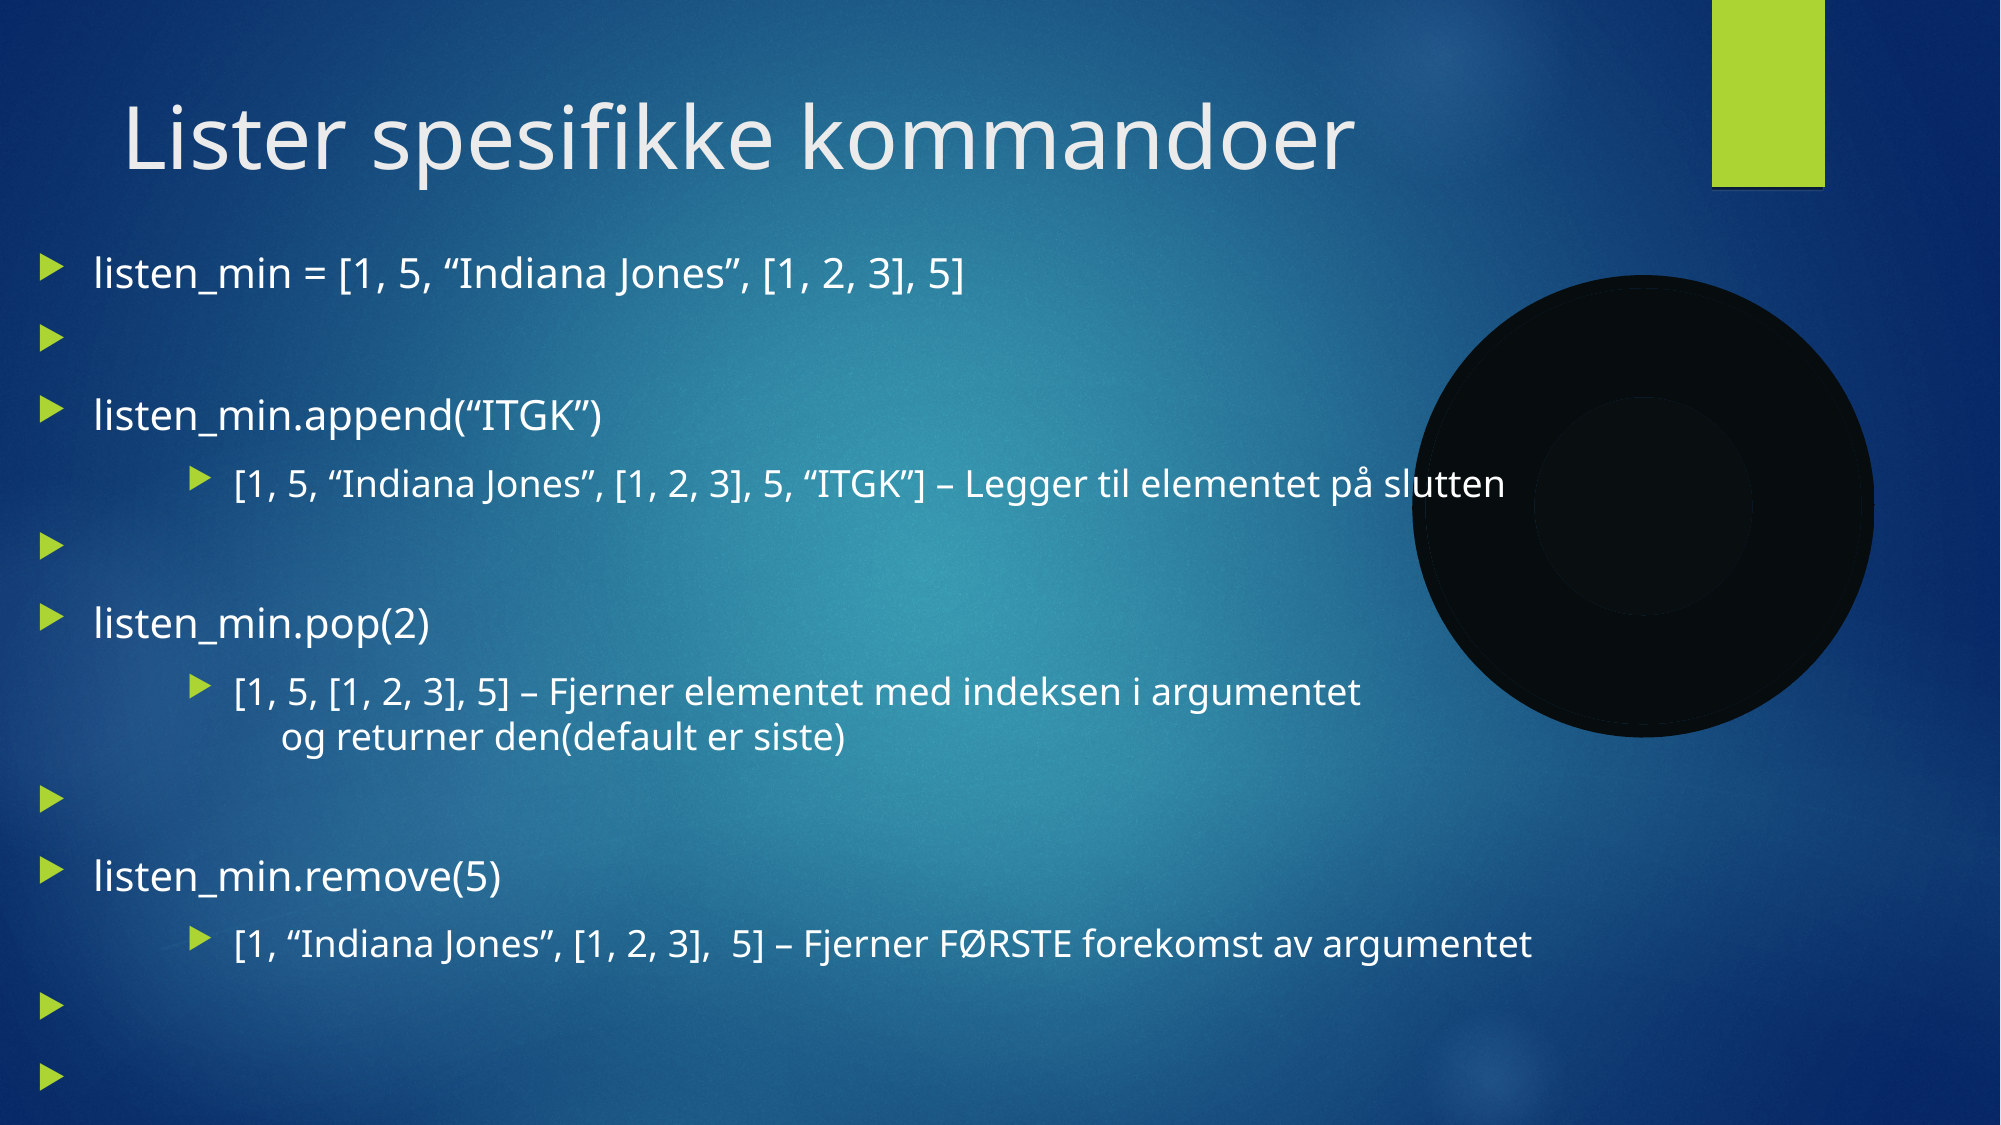

# Lister spesifikke kommandoer
listen_min = [1, 5, “Indiana Jones”, [1, 2, 3], 5]
listen_min.append(“ITGK”)
[1, 5, “Indiana Jones”, [1, 2, 3], 5, “ITGK”] – Legger til elementet på slutten
listen_min.pop(2)
[1, 5, [1, 2, 3], 5] – Fjerner elementet med indeksen i argumentet
og returner den(default er siste)
listen_min.remove(5)
[1, “Indiana Jones”, [1, 2, 3], 5] – Fjerner FØRSTE forekomst av argumentet